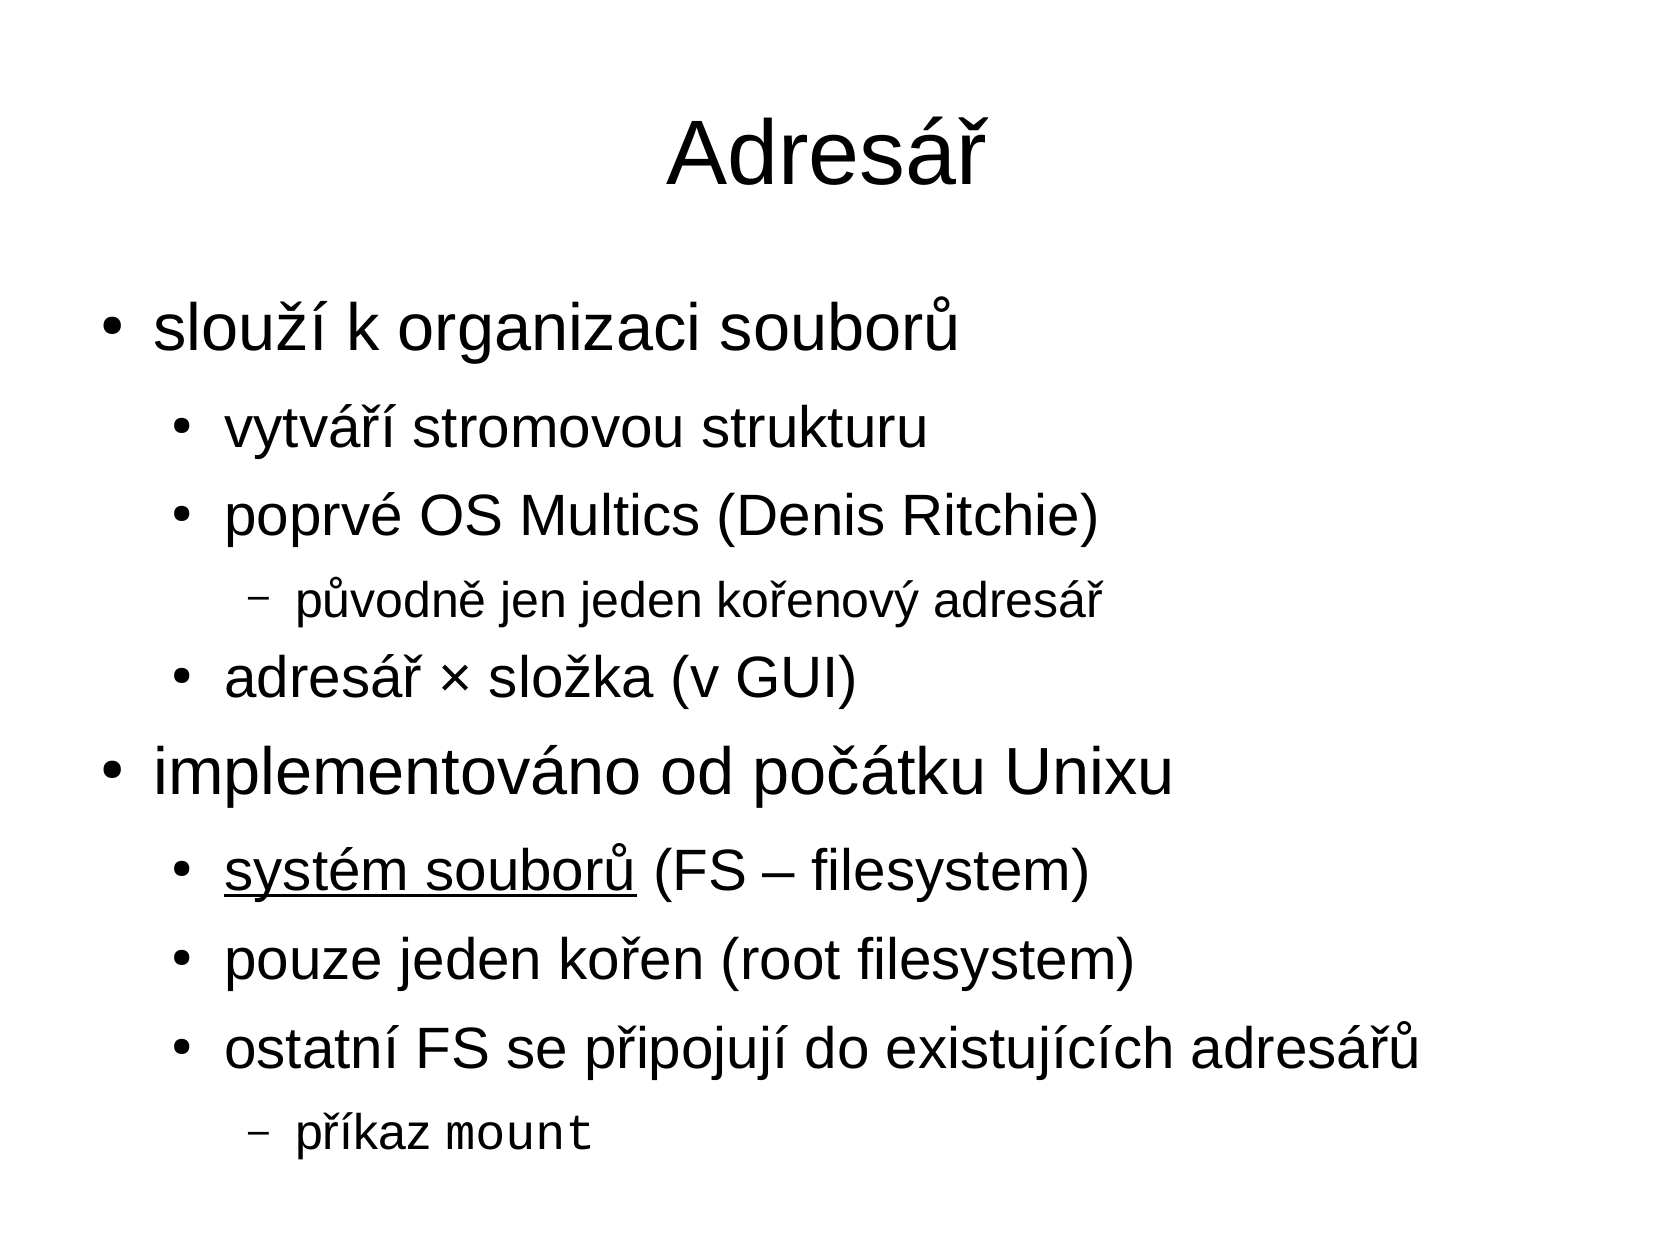

# Adresář
slouží k organizaci souborů
vytváří stromovou strukturu
poprvé OS Multics (Denis Ritchie)
původně jen jeden kořenový adresář
adresář × složka (v GUI)
implementováno od počátku Unixu
systém souborů (FS – filesystem)
pouze jeden kořen (root filesystem)
ostatní FS se připojují do existujících adresářů
příkaz mount